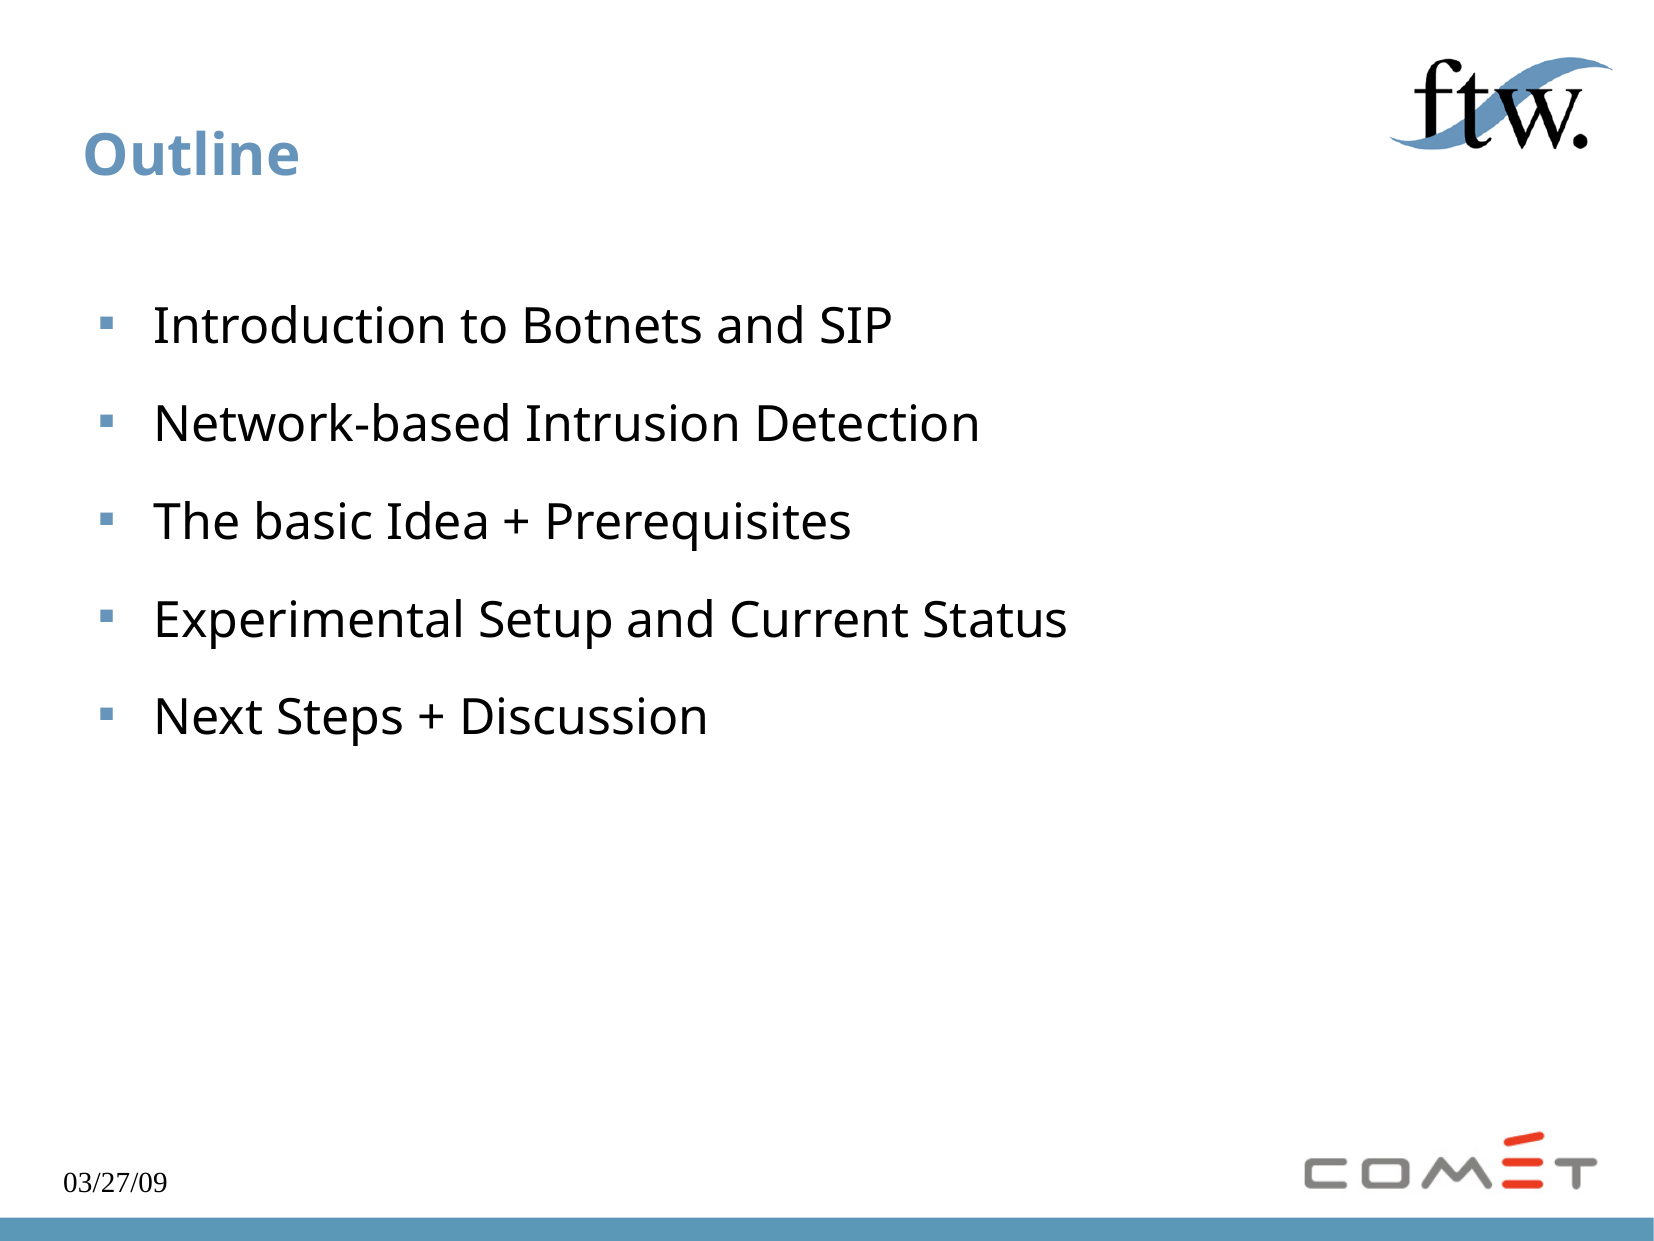

# Outline
Introduction to Botnets and SIP
Network-based Intrusion Detection
The basic Idea + Prerequisites
Experimental Setup and Current Status
Next Steps + Discussion